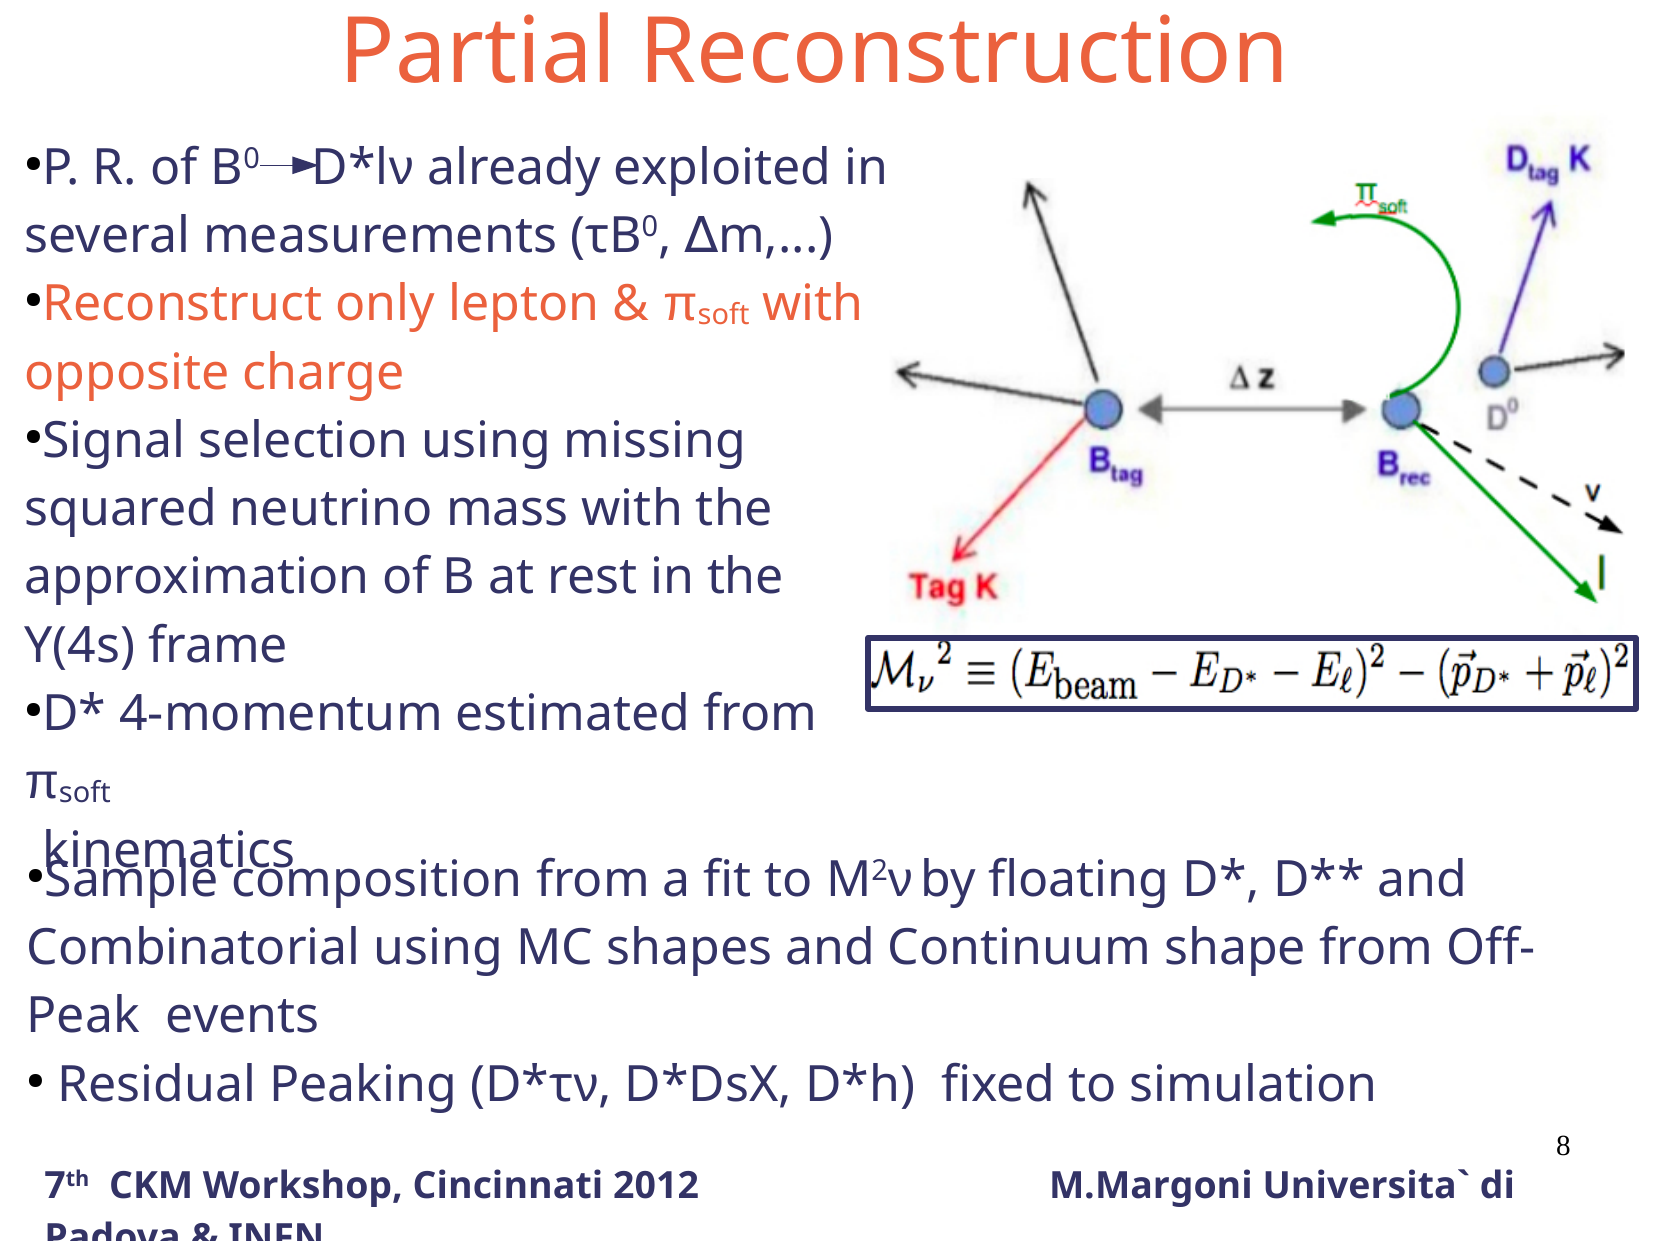

# Partial Reconstruction
P. R. of B0 D*lν already exploited in several measurements (τB0, ∆m,...)
Reconstruct only lepton & πsoft with opposite charge
Signal selection using missing squared neutrino mass with the approximation of B at rest in the Y(4s) frame
D* 4-momentum estimated from πsoft
kinematics
Sample composition from a fit to M2ν by floating D*, D** and Combinatorial using MC shapes and Continuum shape from Off-Peak events
 Residual Peaking (D*τν, D*DsX, D*h) fixed to simulation
8
7th CKM Workshop, Cincinnati 2012 M.Margoni Universita` di Padova & INFN